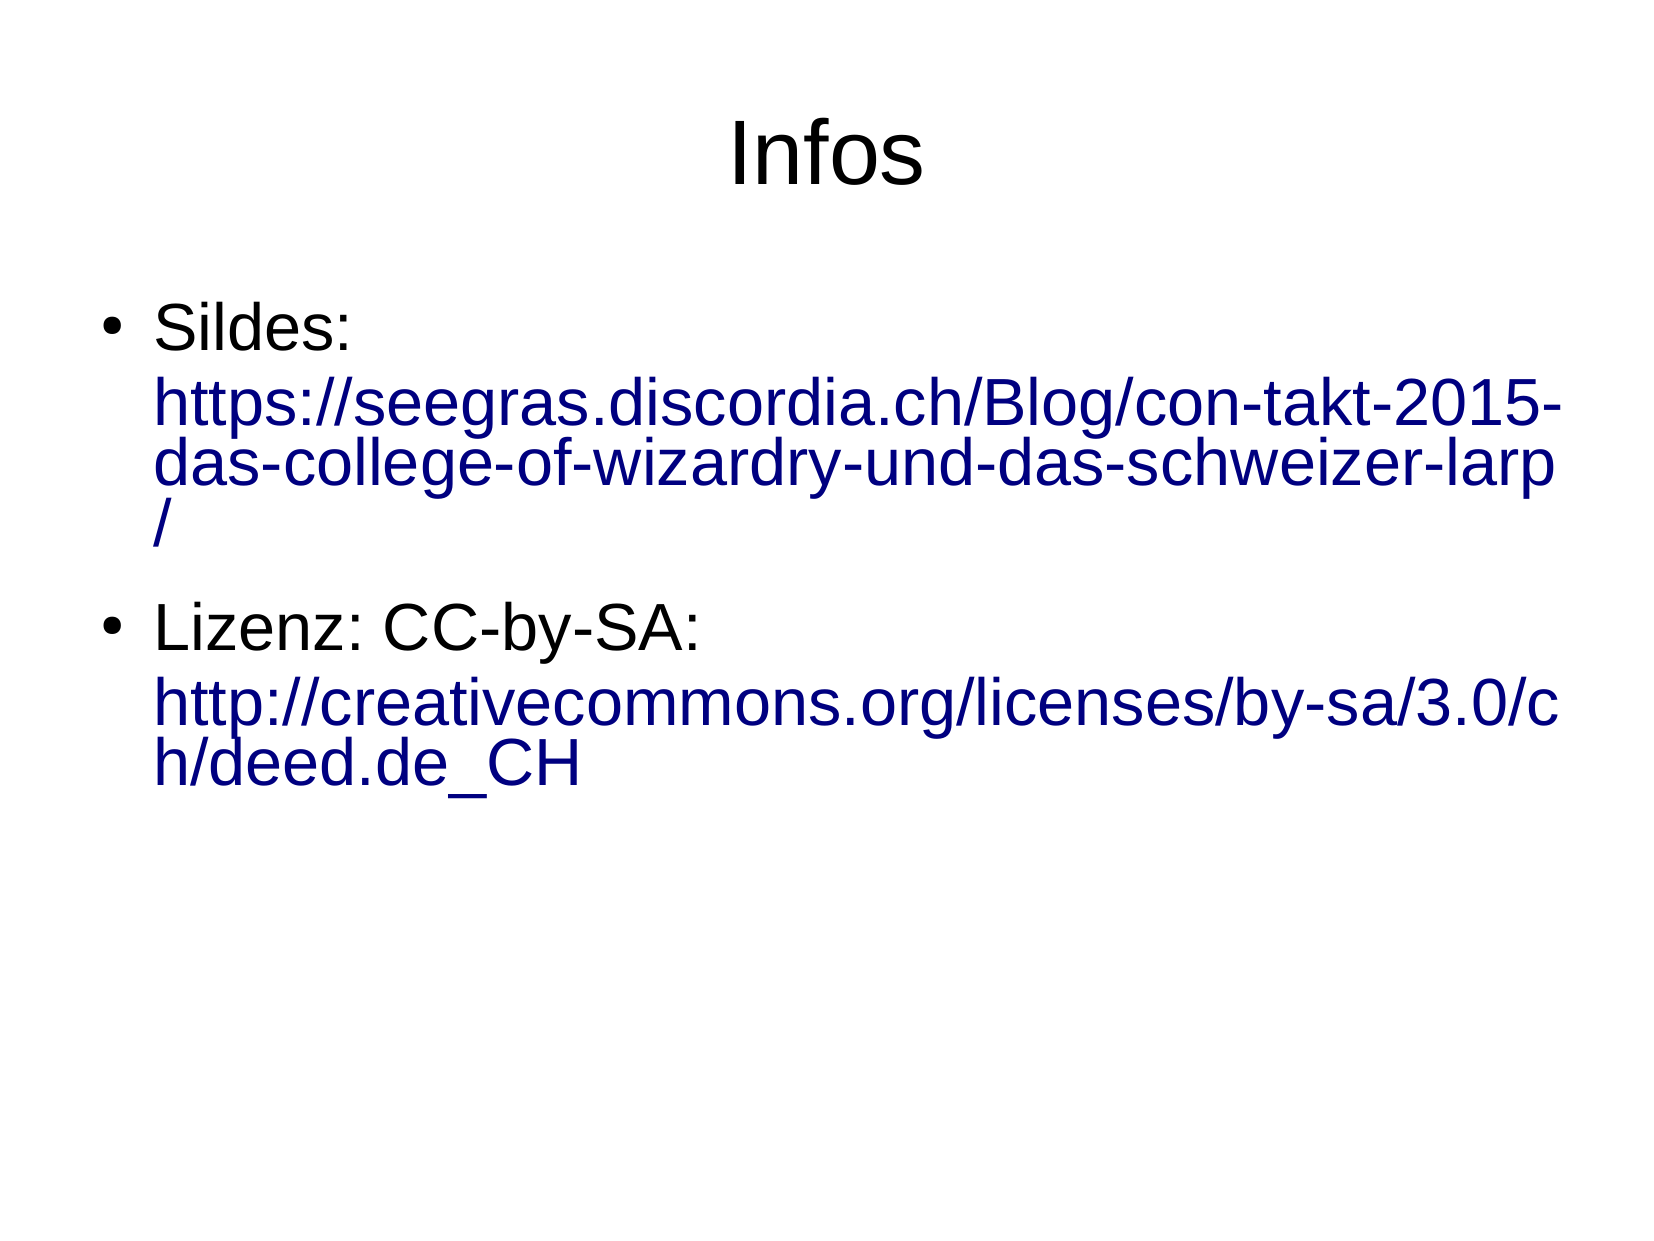

# Infos
Sildes: https://seegras.discordia.ch/Blog/con-takt-2015-das-college-of-wizardry-und-das-schweizer-larp/
Lizenz: CC-by-SA: http://creativecommons.org/licenses/by-sa/3.0/ch/deed.de_CH